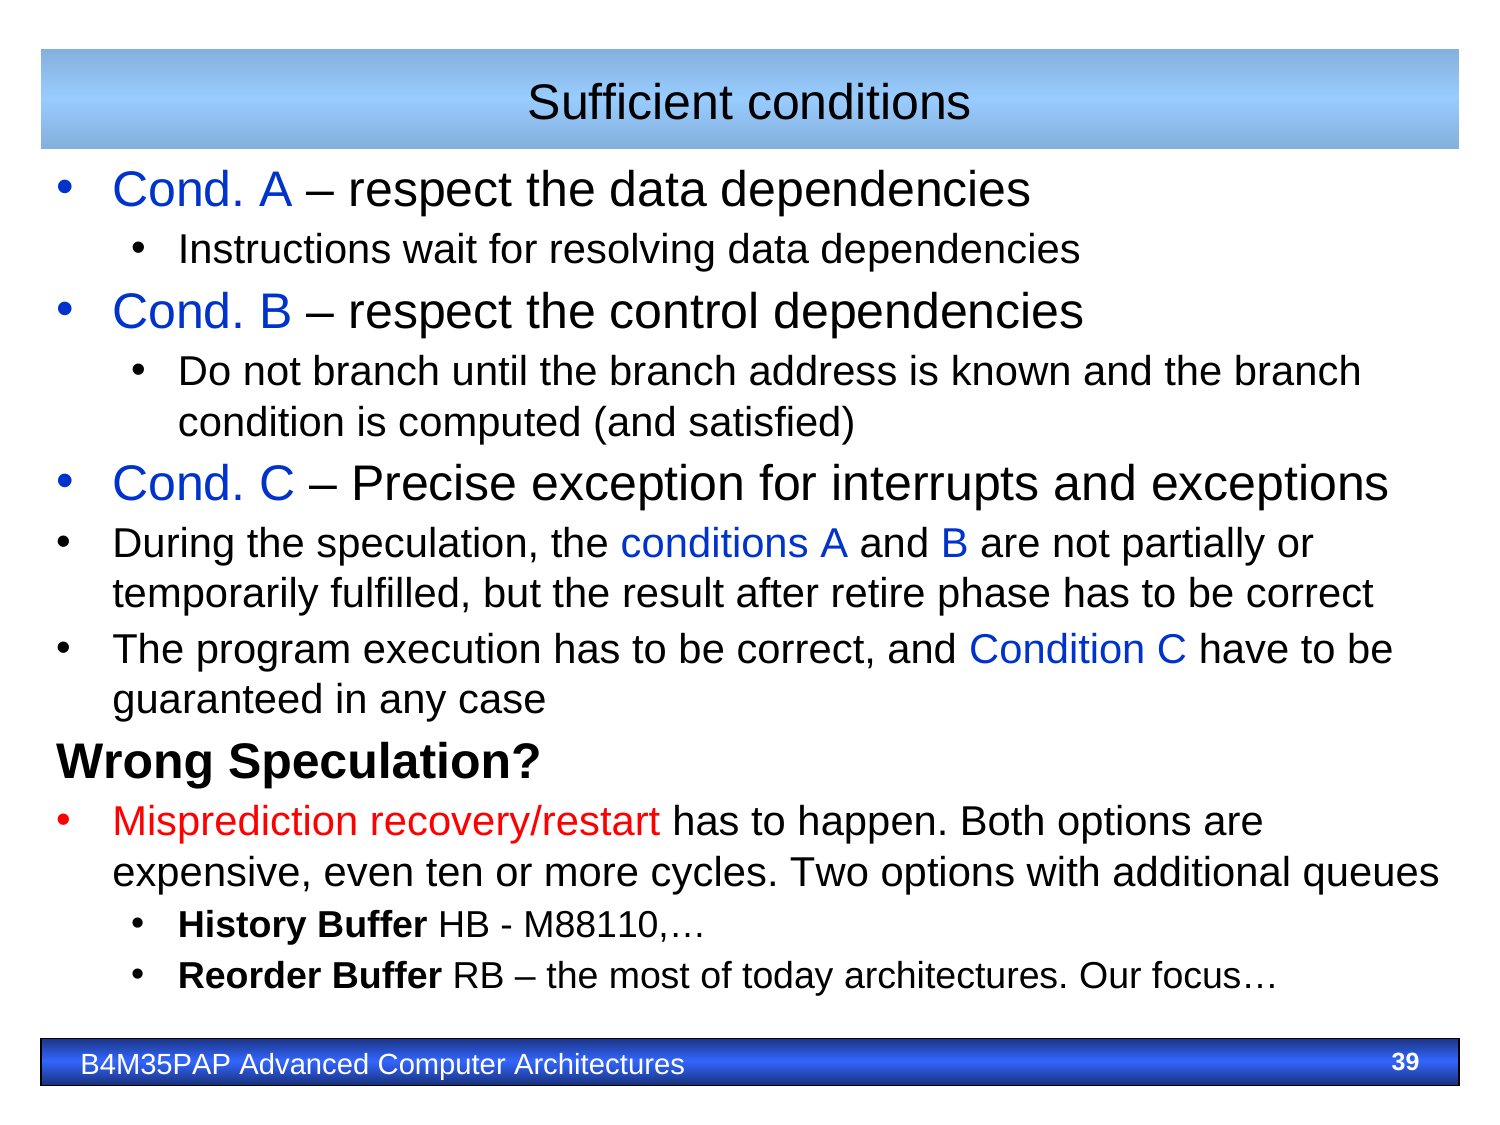

# Sufficient conditions
Cond. A – respect the data dependencies
Instructions wait for resolving data dependencies
Cond. B – respect the control dependencies
Do not branch until the branch address is known and the branch condition is computed (and satisfied)
Cond. C – Precise exception for interrupts and exceptions
During the speculation, the conditions A and B are not partially or temporarily fulfilled, but the result after retire phase has to be correct
The program execution has to be correct, and Condition C have to be guaranteed in any case
Wrong Speculation?
Misprediction recovery/restart has to happen. Both options are expensive, even ten or more cycles. Two options with additional queues
History Buffer HB - M88110,…
Reorder Buffer RB – the most of today architectures. Our focus…